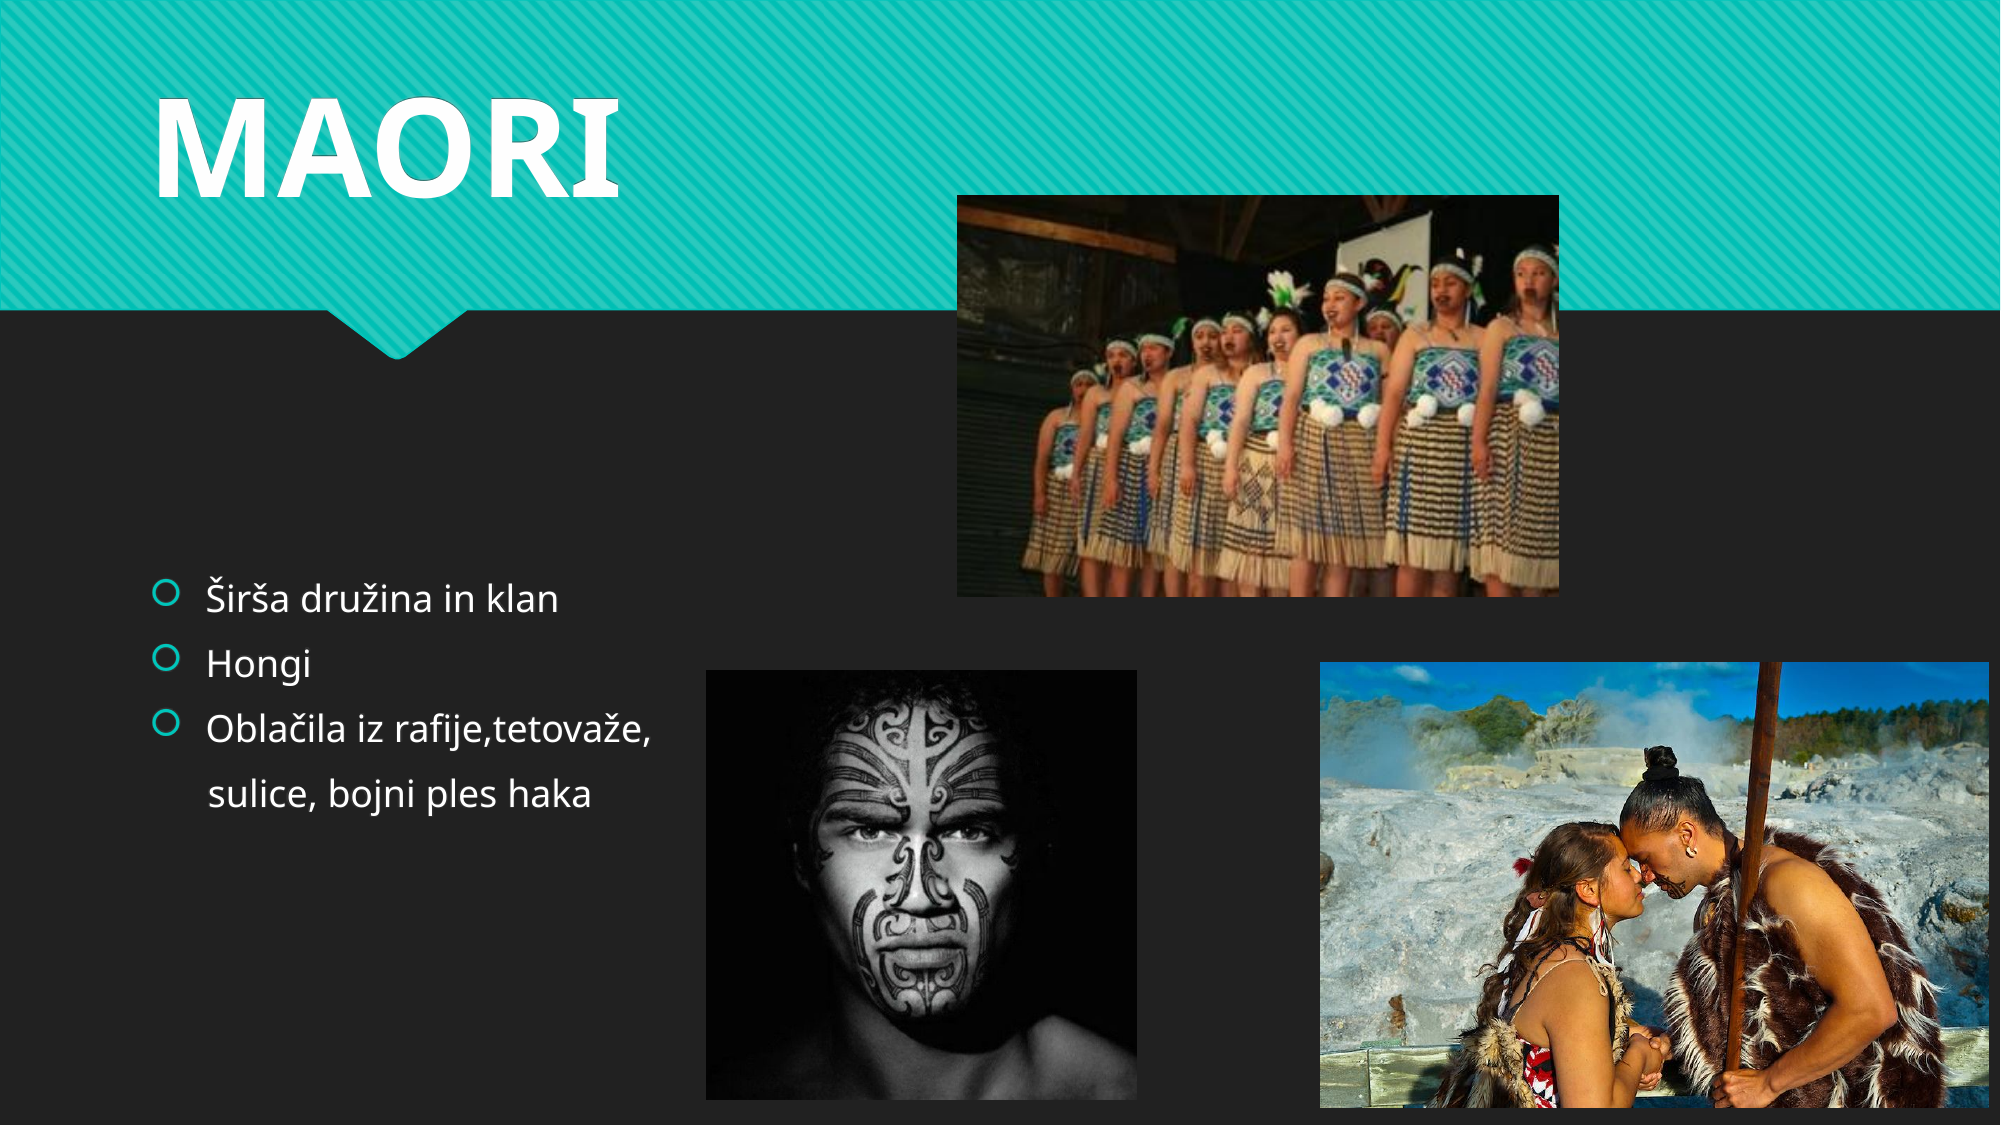

# MAORI
Širša družina in klan
Hongi
Oblačila iz rafije,tetovaže,
 sulice, bojni ples haka